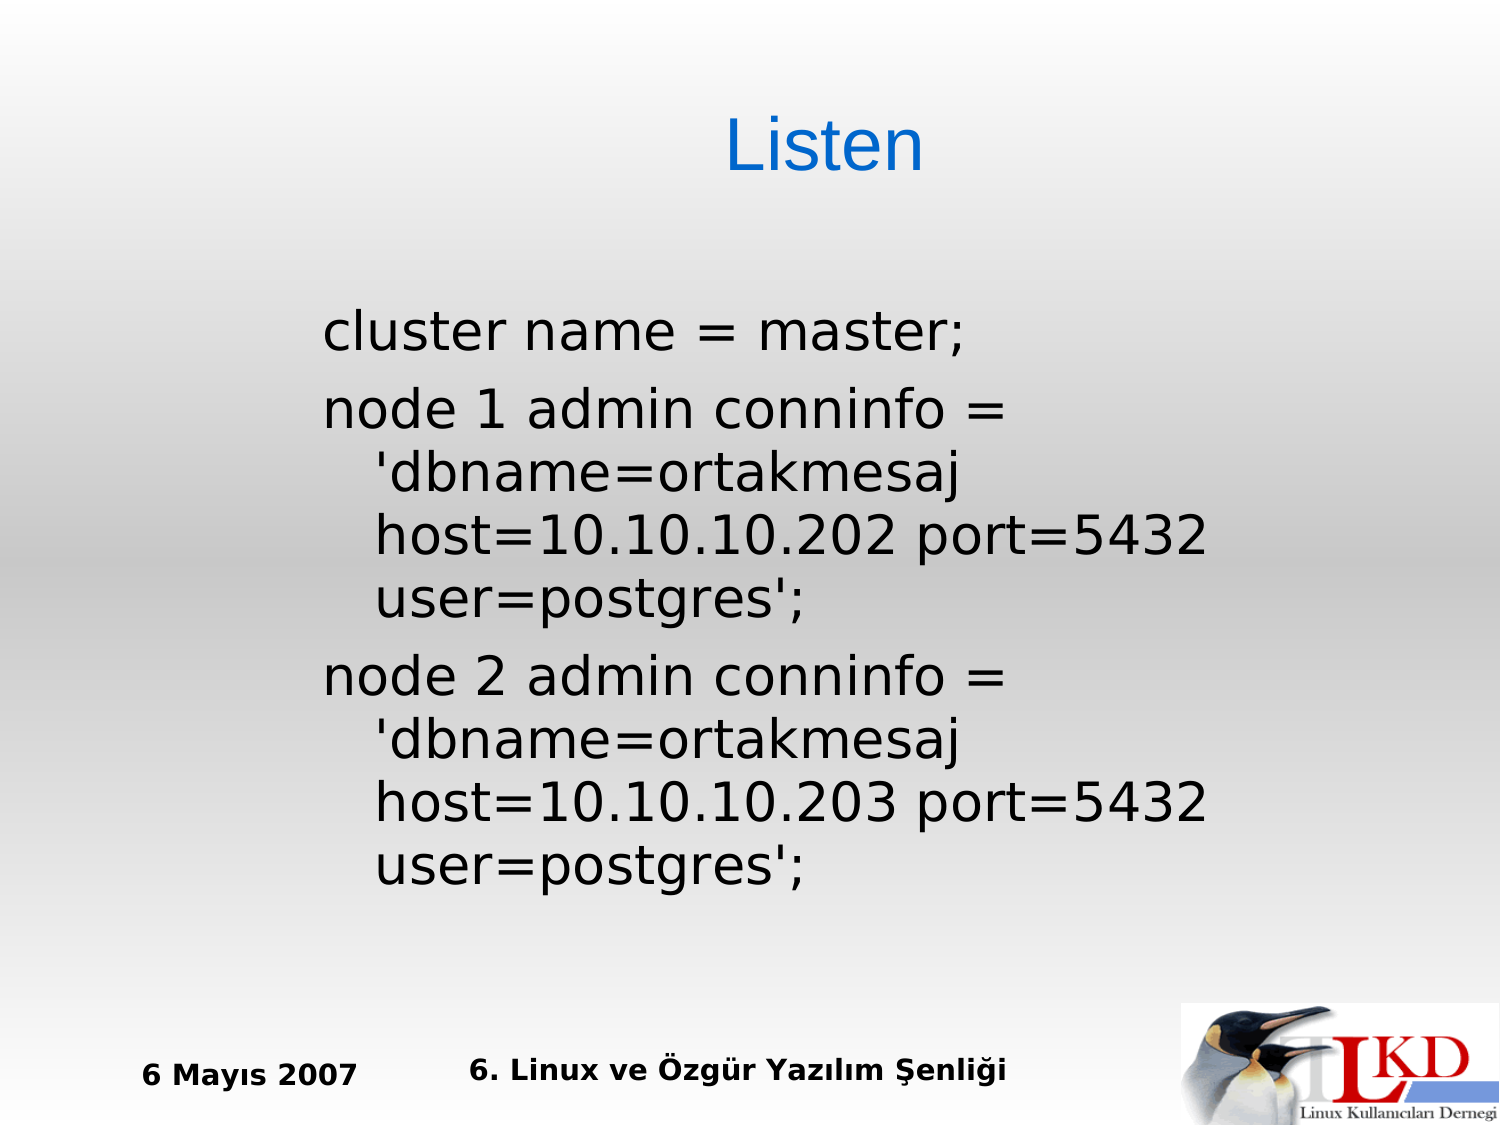

# Listen
cluster name = master;
node 1 admin conninfo = 'dbname=ortakmesaj host=10.10.10.202 port=5432 user=postgres';
node 2 admin conninfo = 'dbname=ortakmesaj host=10.10.10.203 port=5432 user=postgres';